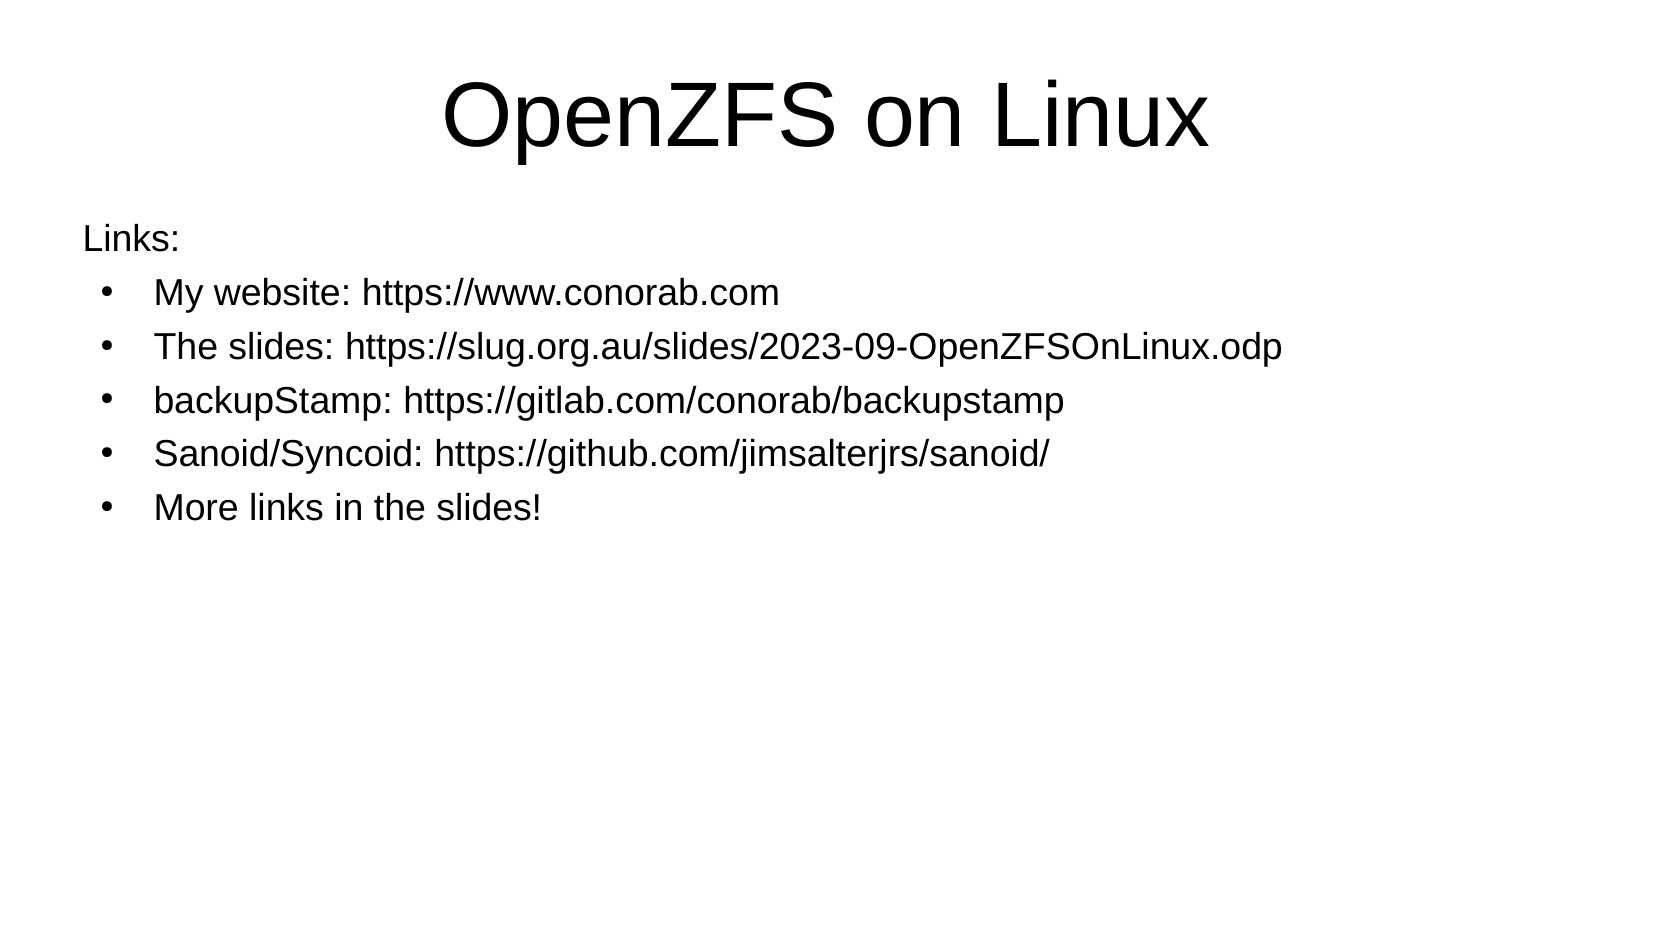

# OpenZFS on Linux
Links:
My website: https://www.conorab.com
The slides: https://slug.org.au/slides/2023-09-OpenZFSOnLinux.odp
backupStamp: https://gitlab.com/conorab/backupstamp
Sanoid/Syncoid: https://github.com/jimsalterjrs/sanoid/
More links in the slides!